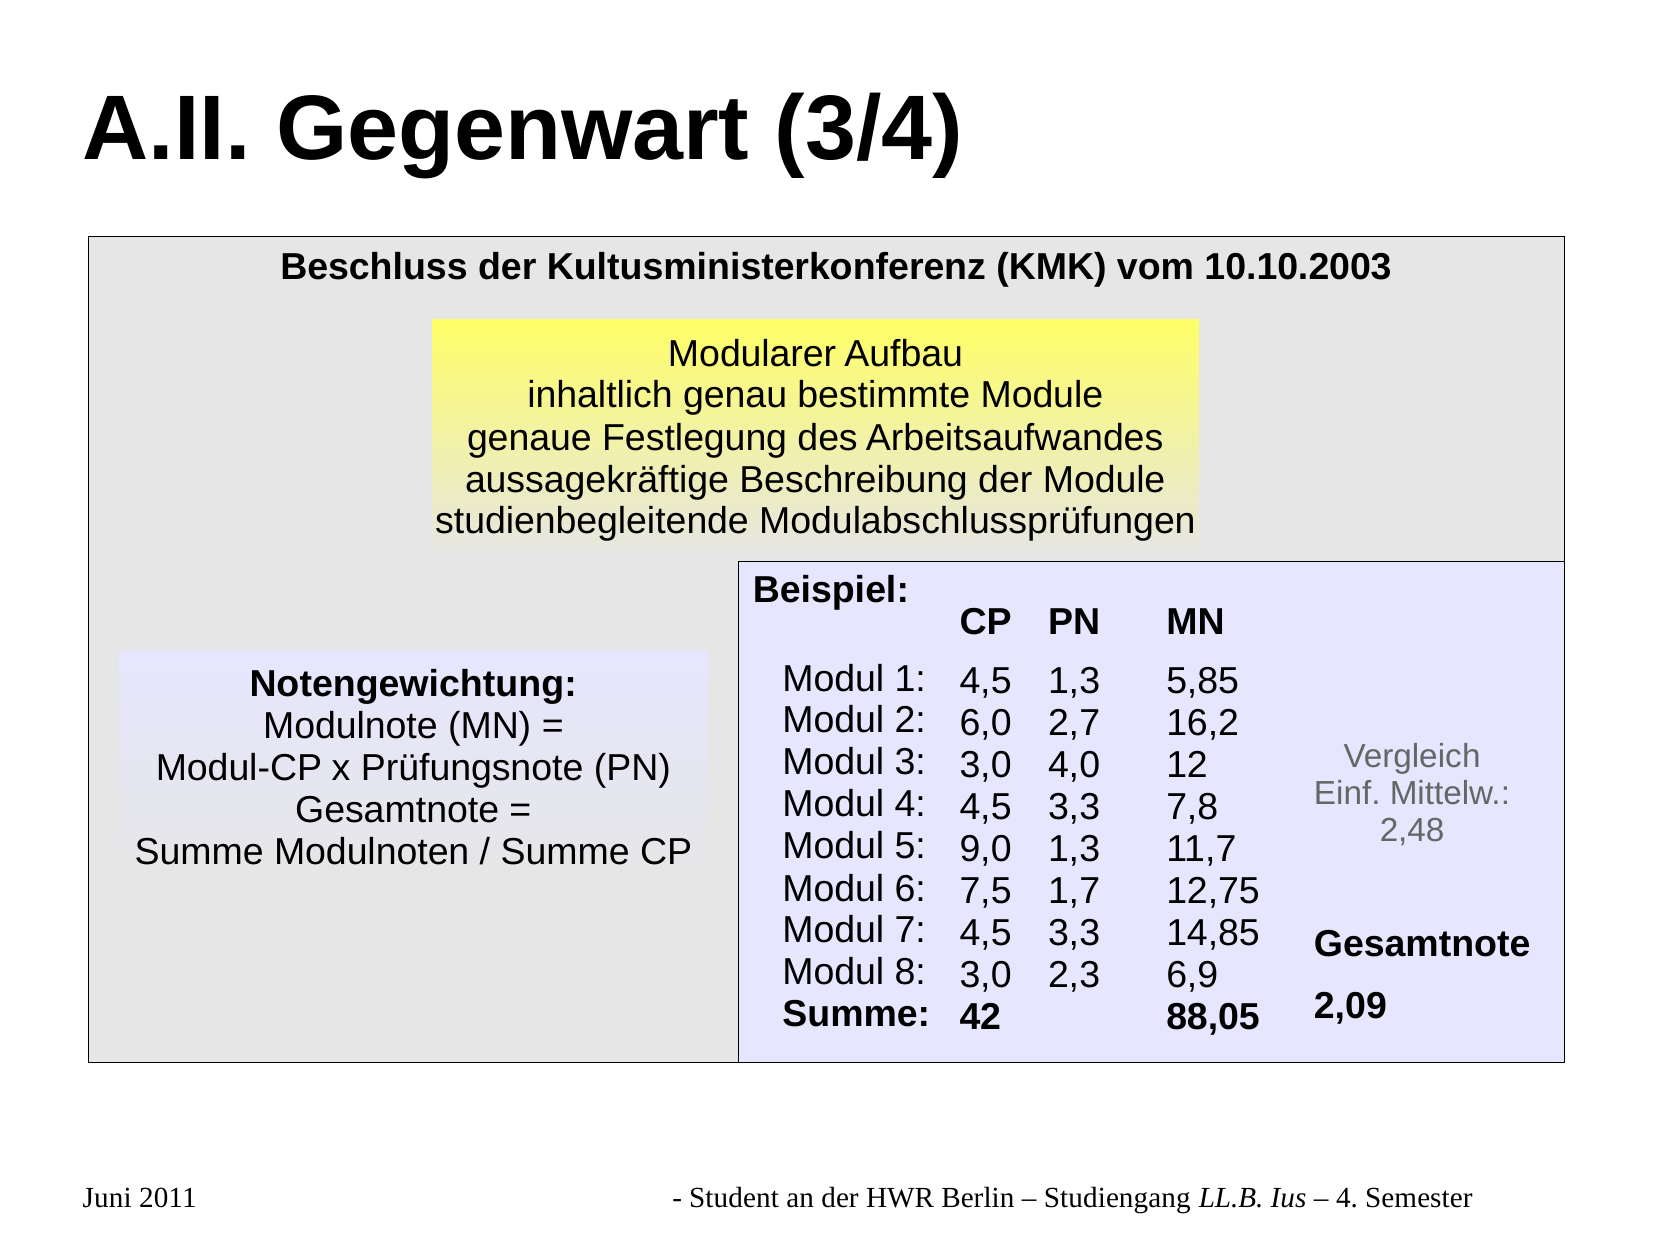

# A.II. Gegenwart (3/4)
Beschluss der Kultusministerkonferenz (KMK) vom 10.10.2003
Modularer Aufbau
inhaltlich genau bestimmte Module
genaue Festlegung des Arbeitsaufwandes
aussagekräftige Beschreibung der Module
studienbegleitende Modulabschlussprüfungen
Beispiel:
CP
PN
MN
Notengewichtung:
Modulnote (MN) =
Modul-CP x Prüfungsnote (PN)
Gesamtnote =
Summe Modulnoten / Summe CP
Modul 1:
Modul 2:
Modul 3:
Modul 4:
Modul 5:
Modul 6:
Modul 7:
Modul 8:
Summe:
4,5
6,0
3,0
4,5
9,0
7,5
4,5
3,0
42
1,3
2,7
4,0
3,3
1,3
1,7
3,3
2,3
5,85
16,2
12
7,8
11,7
12,75
14,85
6,9
88,05
Vergleich
Einf. Mittelw.:
2,48
Gesamtnote
2,09